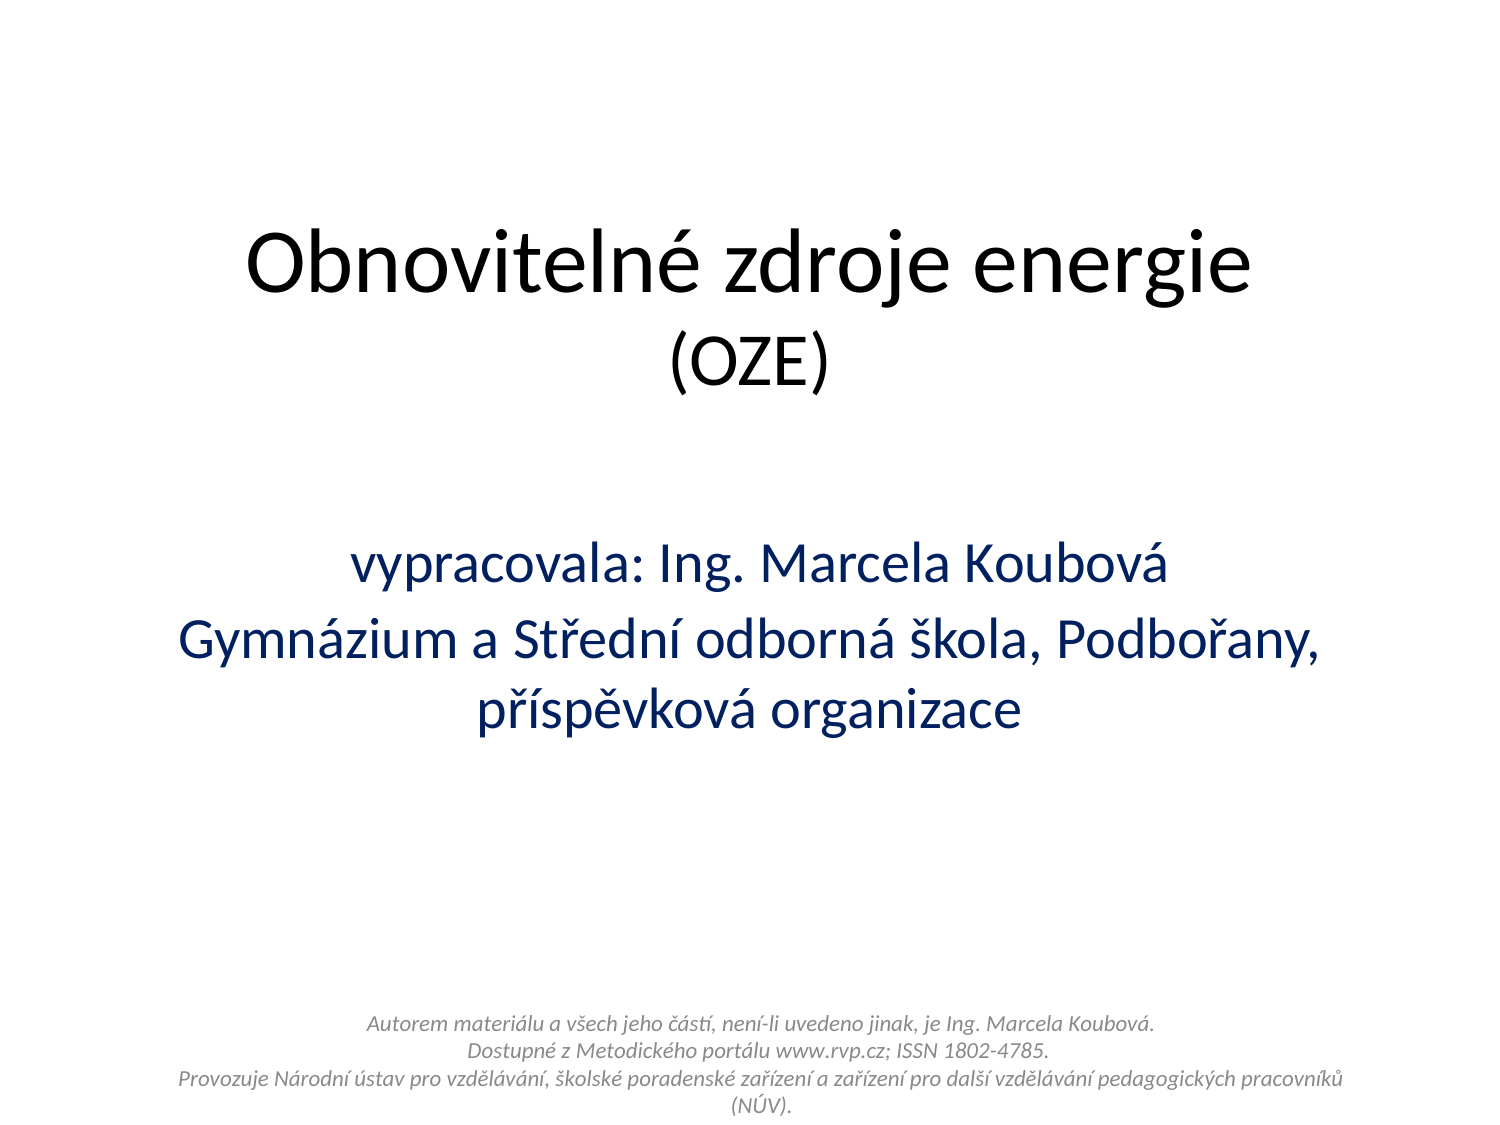

# Obnovitelné zdroje energie (OZE) vypracovala: Ing. Marcela Koubová Gymnázium a Střední odborná škola, Podbořany, příspěvková organizace
Autorem materiálu a všech jeho částí, není-li uvedeno jinak, je Ing. Marcela Koubová.
Dostupné z Metodického portálu www.rvp.cz; ISSN 1802-4785.
Provozuje Národní ústav pro vzdělávání, školské poradenské zařízení a zařízení pro další vzdělávání pedagogických pracovníků (NÚV).